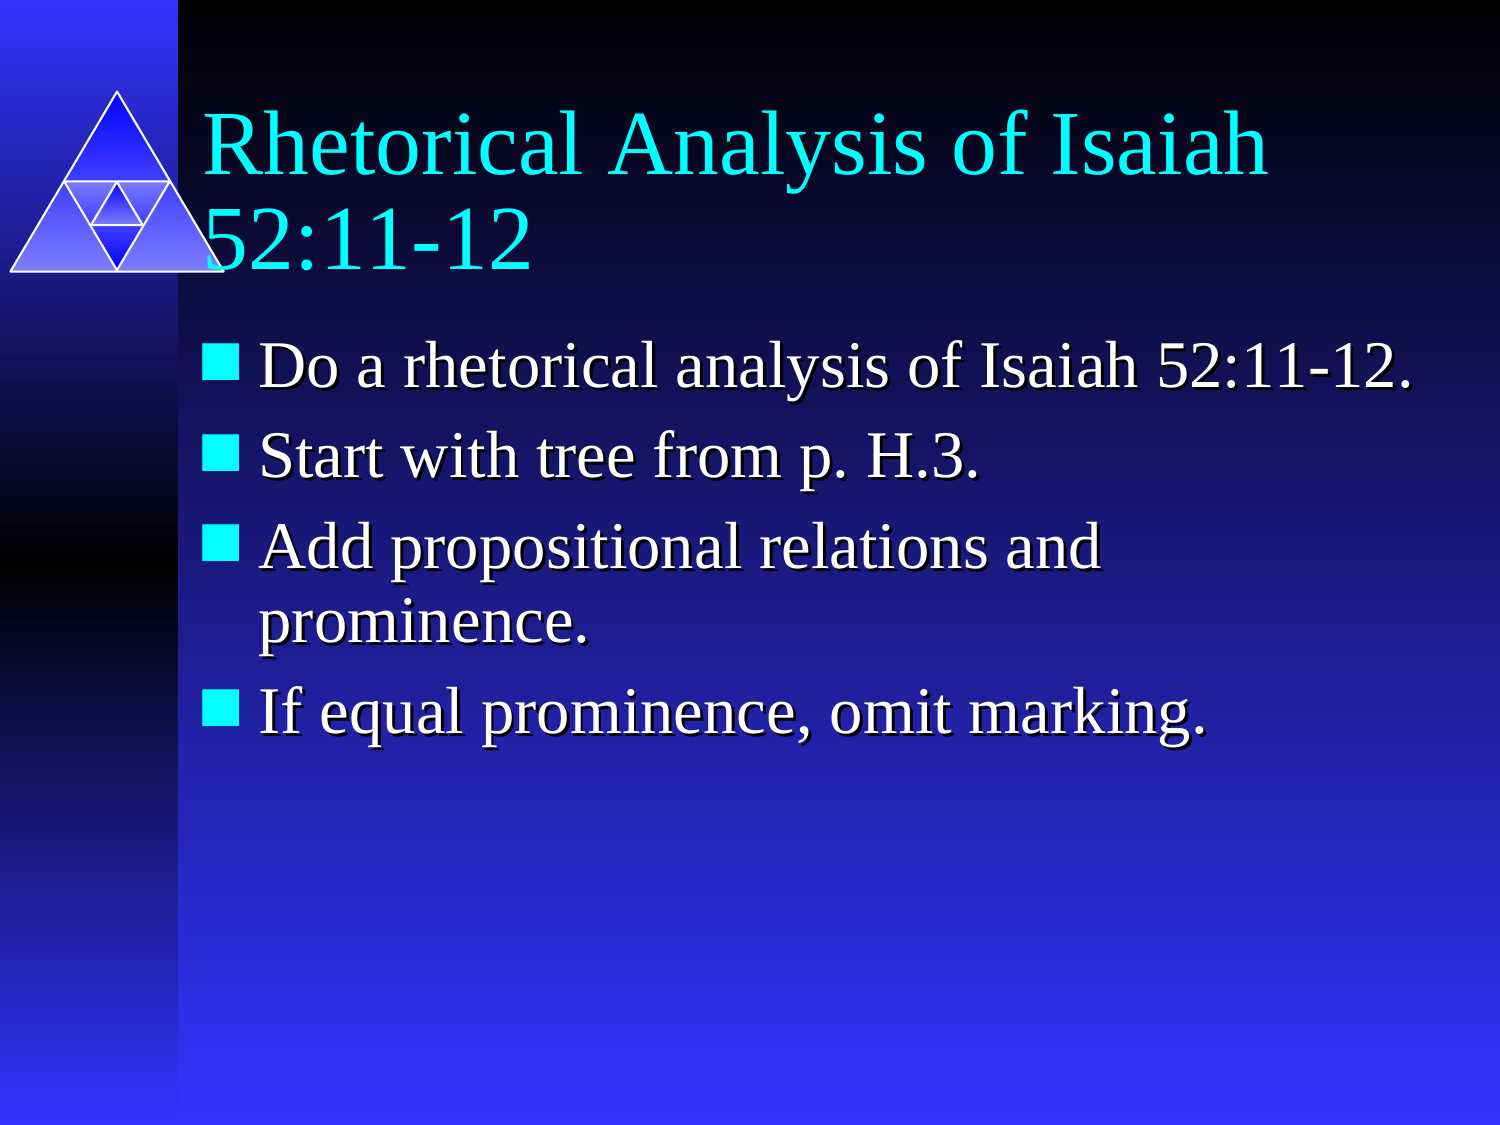

# Rhetorical Analysis of Isaiah 52:11-12
Do a rhetorical analysis of Isaiah 52:11-12.
Start with tree from p. H.3.
Add propositional relations and prominence.
If equal prominence, omit marking.